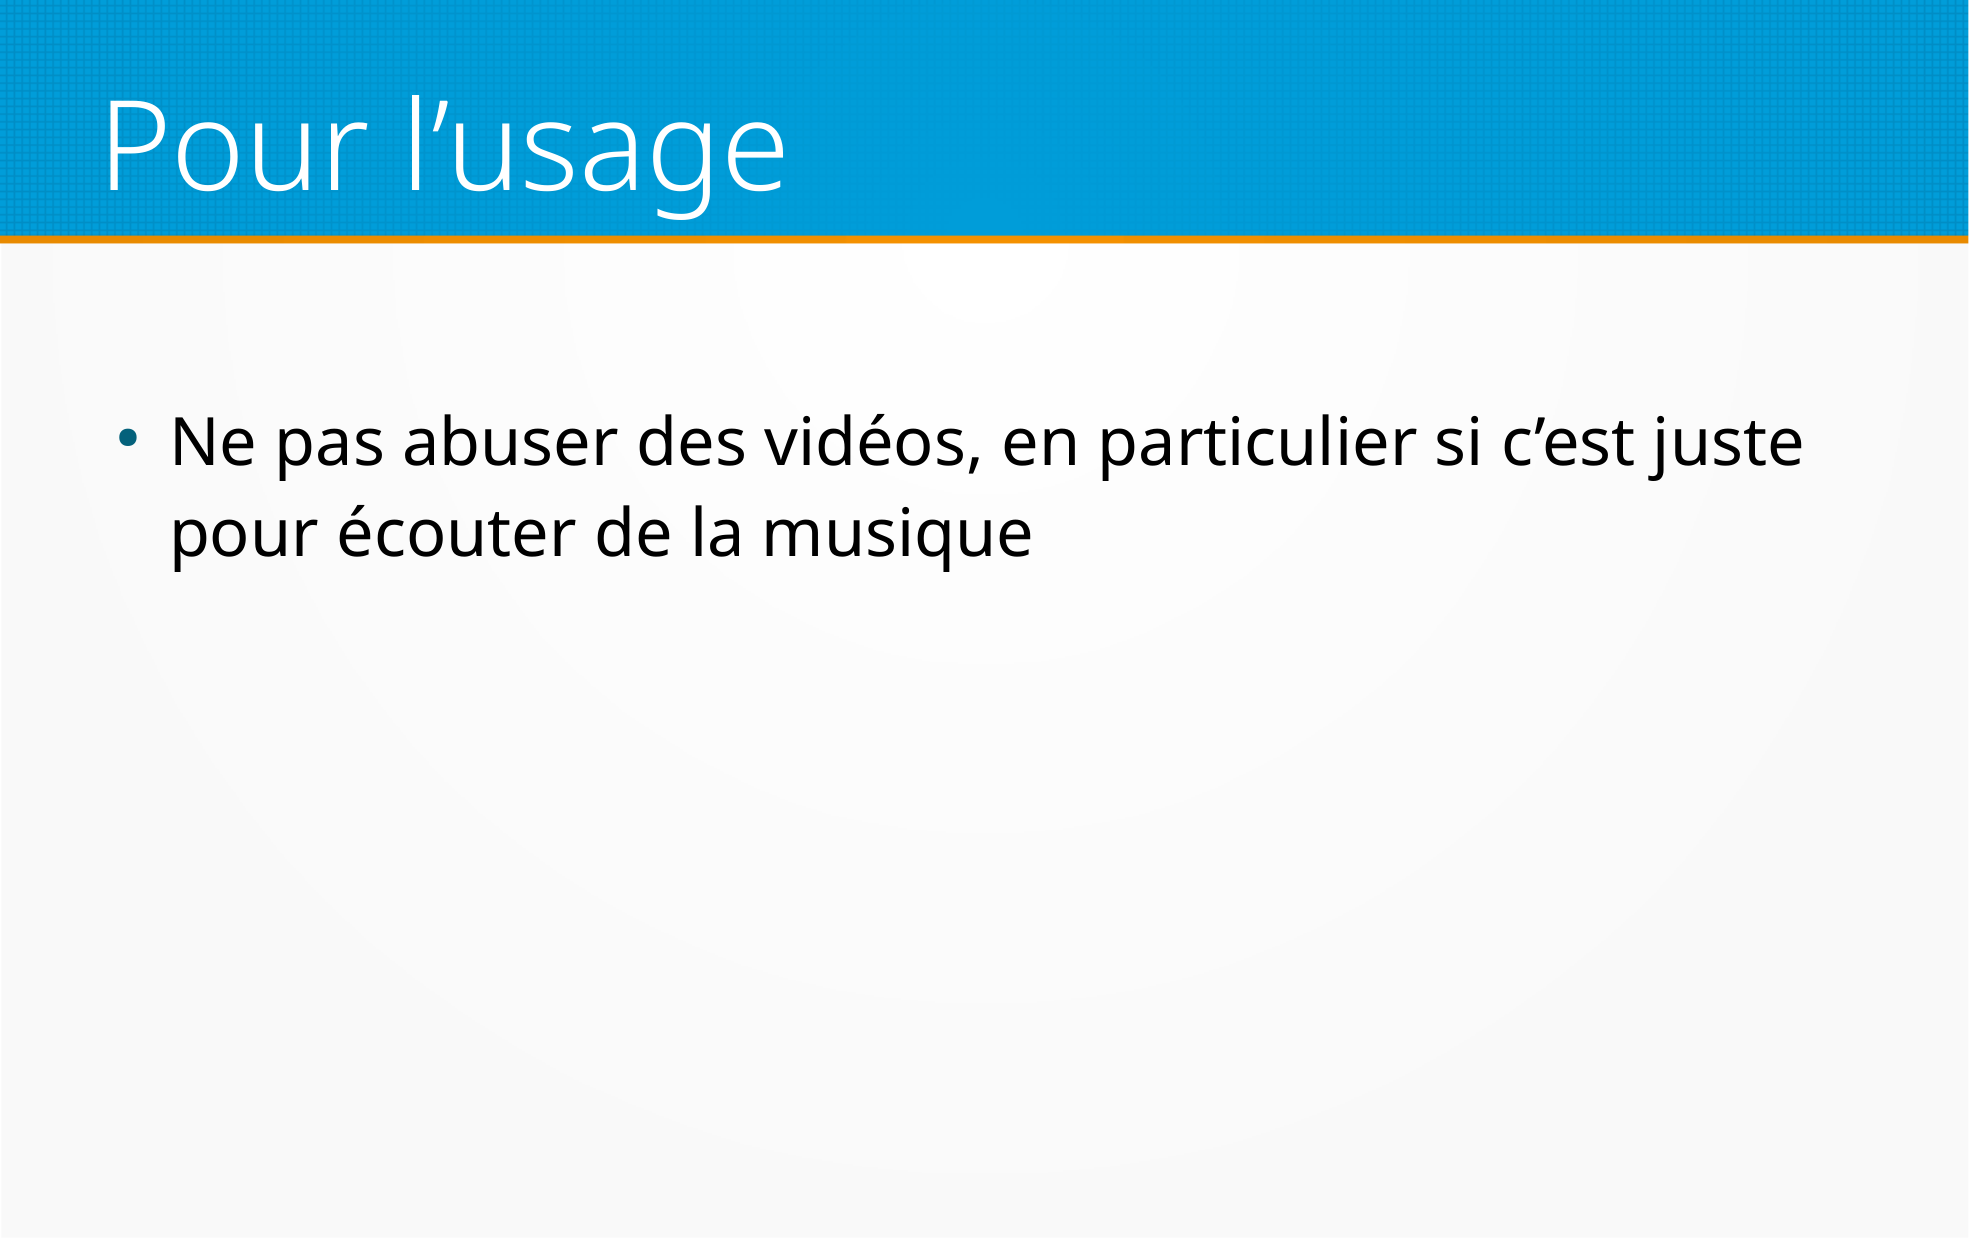

# Pour l’usage
Ne pas abuser des vidéos, en particulier si c’est juste pour écouter de la musique